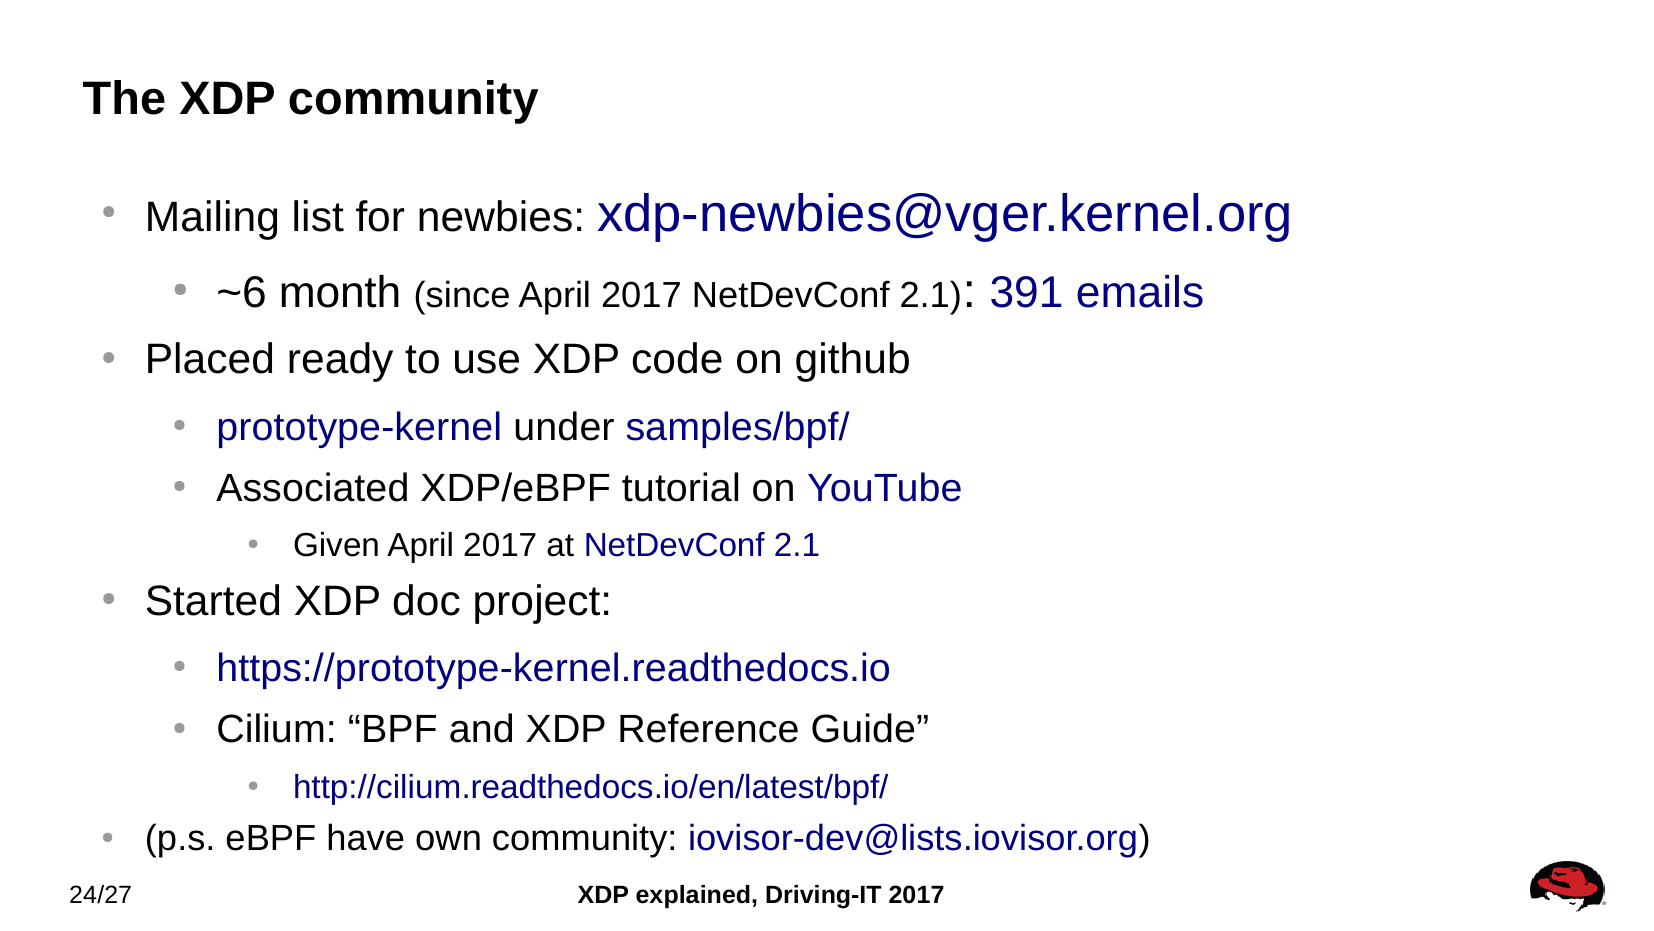

# The XDP community
Mailing list for newbies: xdp-newbies@vger.kernel.org
~6 month (since April 2017 NetDevConf 2.1): 391 emails
Placed ready to use XDP code on github
prototype-kernel under samples/bpf/
Associated XDP/eBPF tutorial on YouTube
Given April 2017 at NetDevConf 2.1
Started XDP doc project:
https://prototype-kernel.readthedocs.io
Cilium: “BPF and XDP Reference Guide”
http://cilium.readthedocs.io/en/latest/bpf/
(p.s. eBPF have own community: iovisor-dev@lists.iovisor.org)